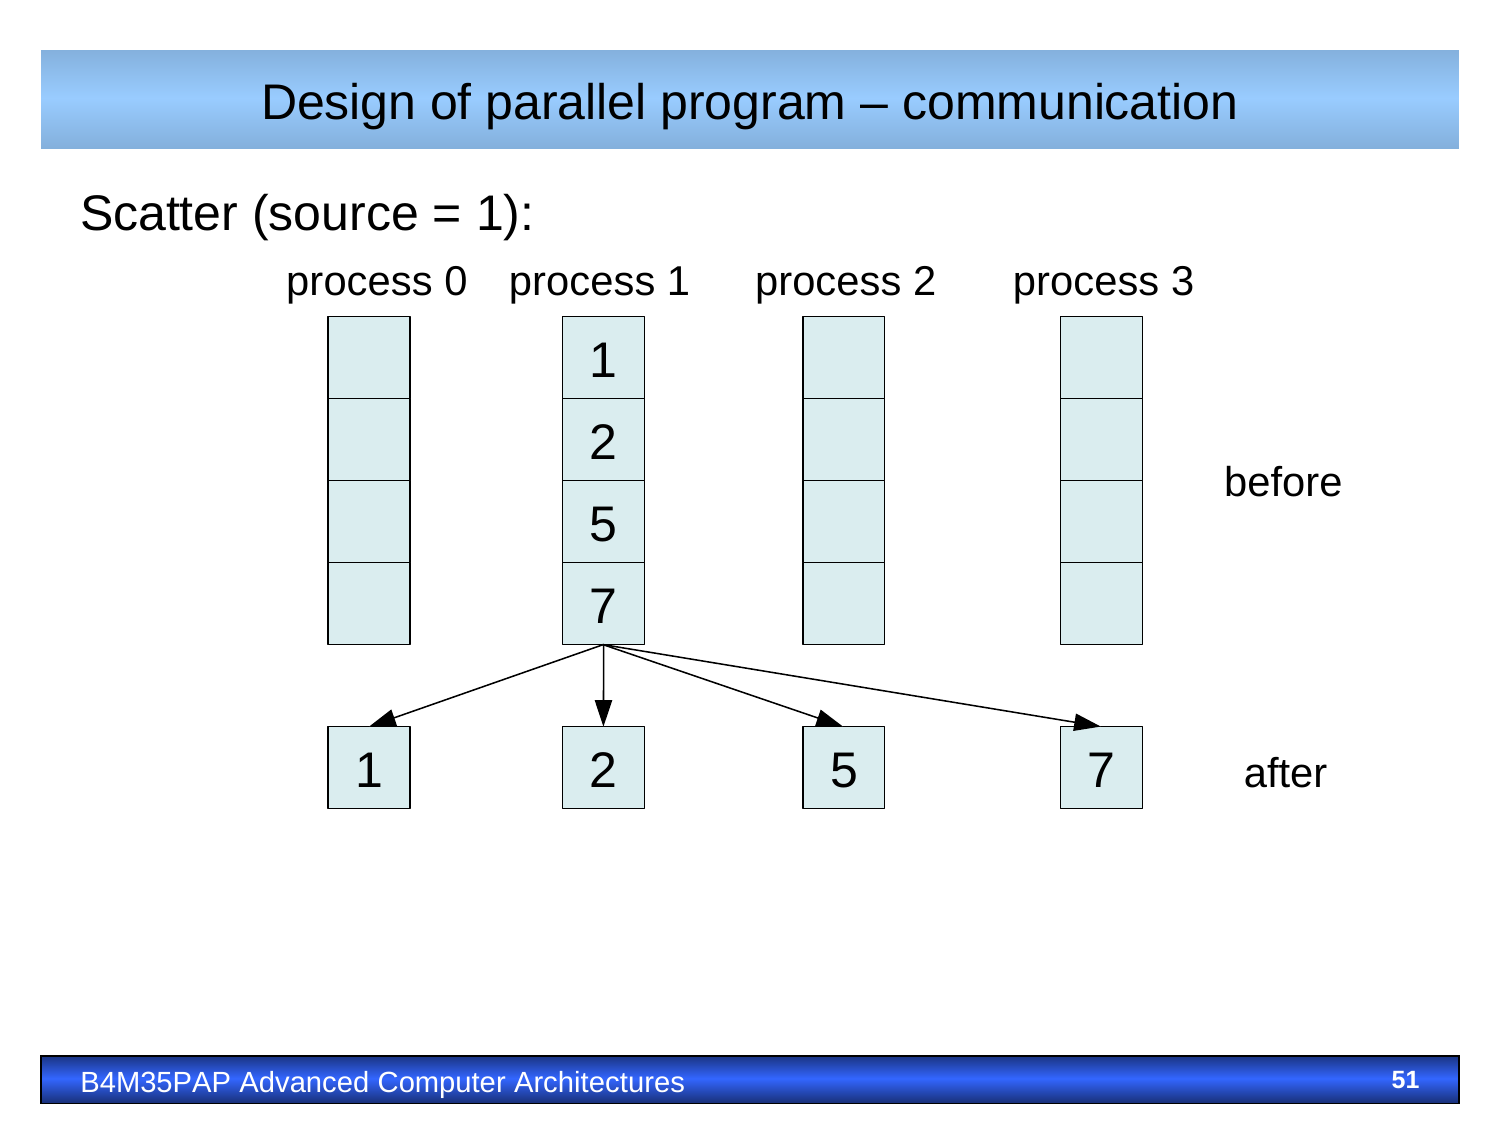

# Design of parallel program – communication
Scatter (source = 1):
process 0
process 1
process 2
process 3
1
2
before
5
7
1
2
5
7
after